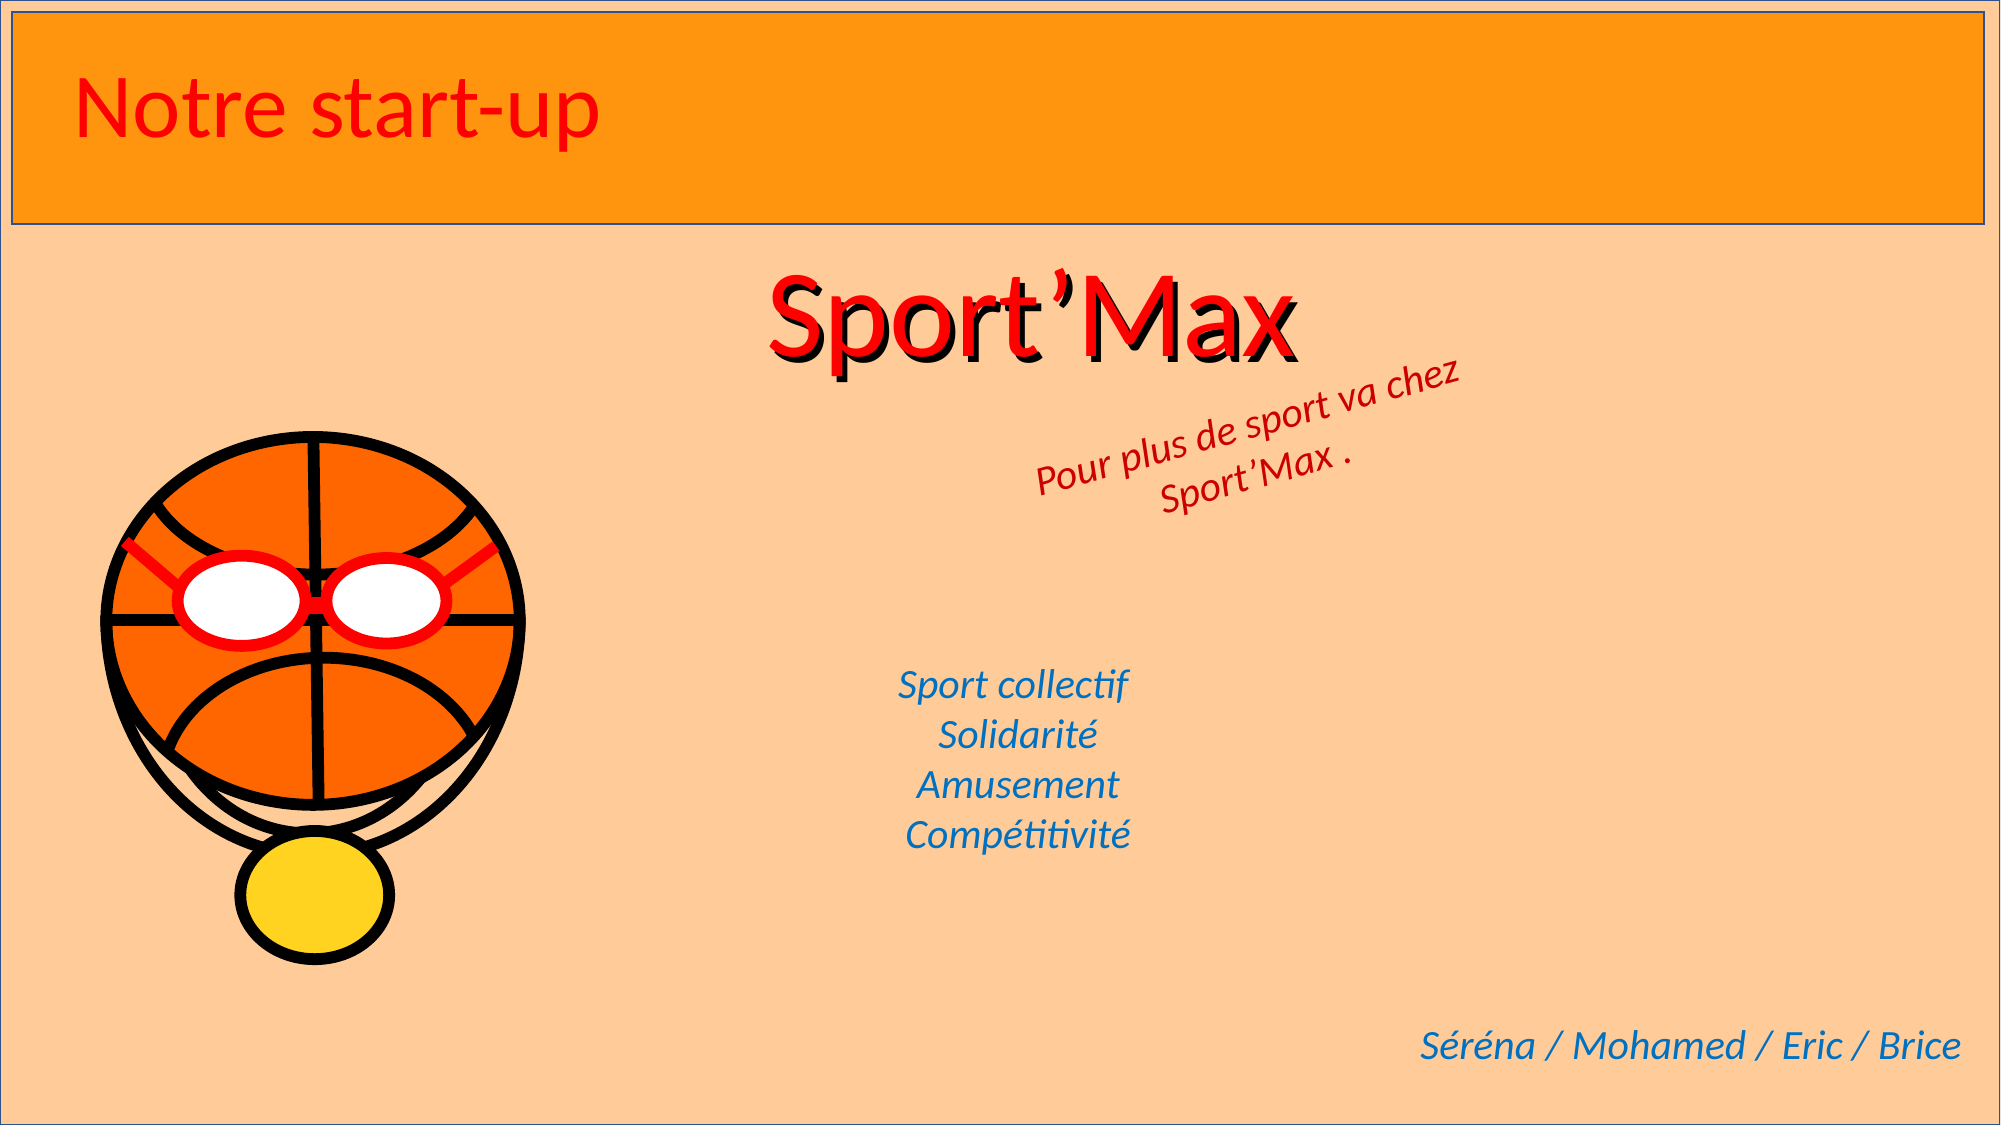

Notre start-up
Sport’Max
 Pour plus de sport va chez Sport’Max .
Sport collectif
Solidarité
Amusement
Compétitivité
Séréna / Mohamed / Eric / Brice